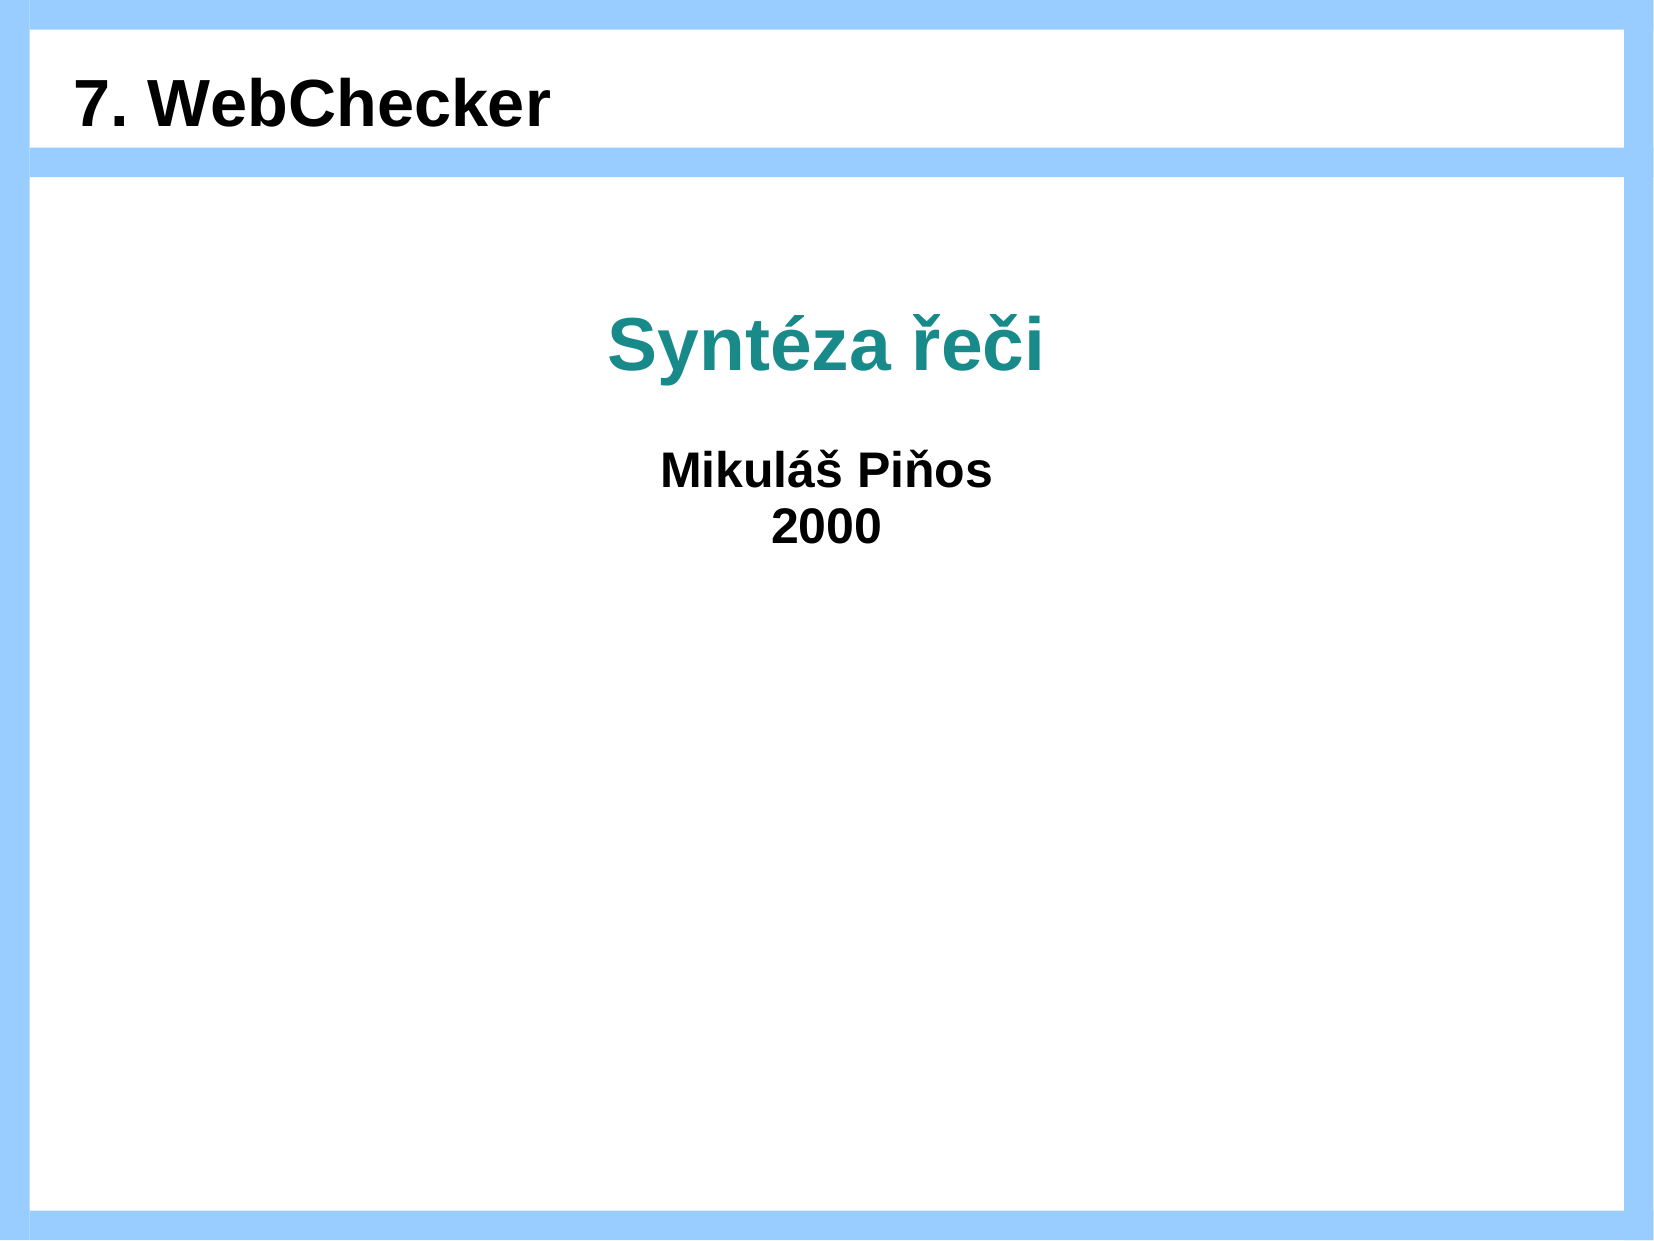

7. WebChecker
Syntéza řeči
Mikuláš Piňos
2000